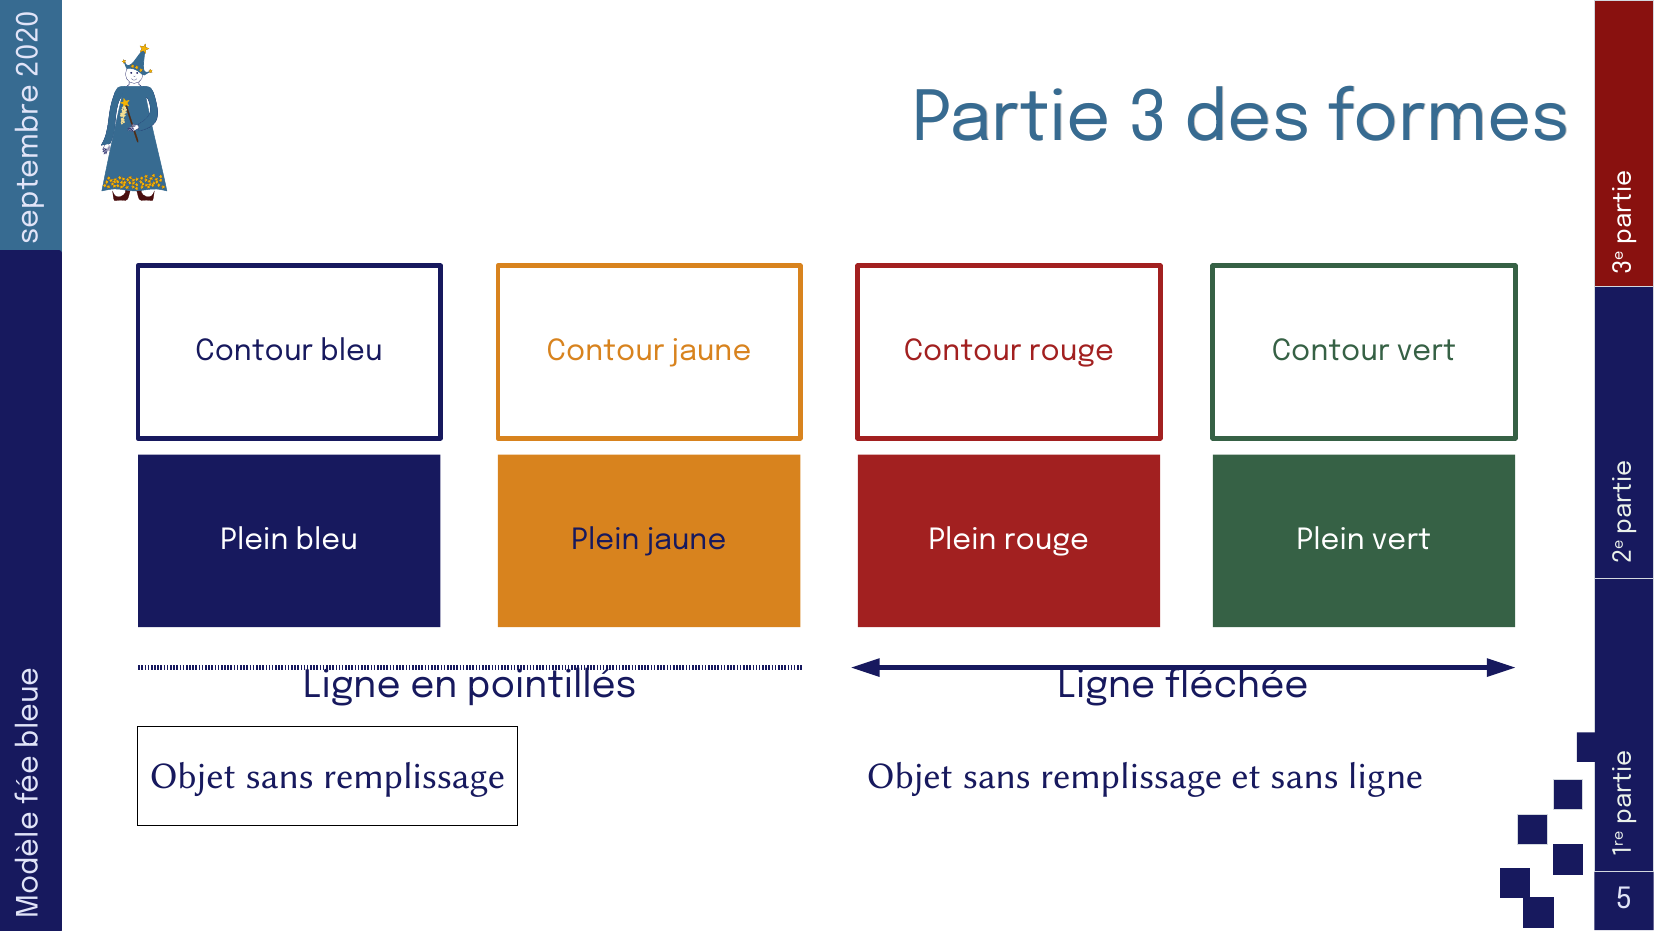

# Partie 3 des formes
septembre 2020
Contour bleu
Contour jaune
Contour rouge
Contour vert
Plein bleu
Plein jaune
Plein rouge
Plein vert
Modèle fée bleue
Ligne en pointillés
Ligne fléchée
Objet sans remplissage
Objet sans remplissage et sans ligne
5